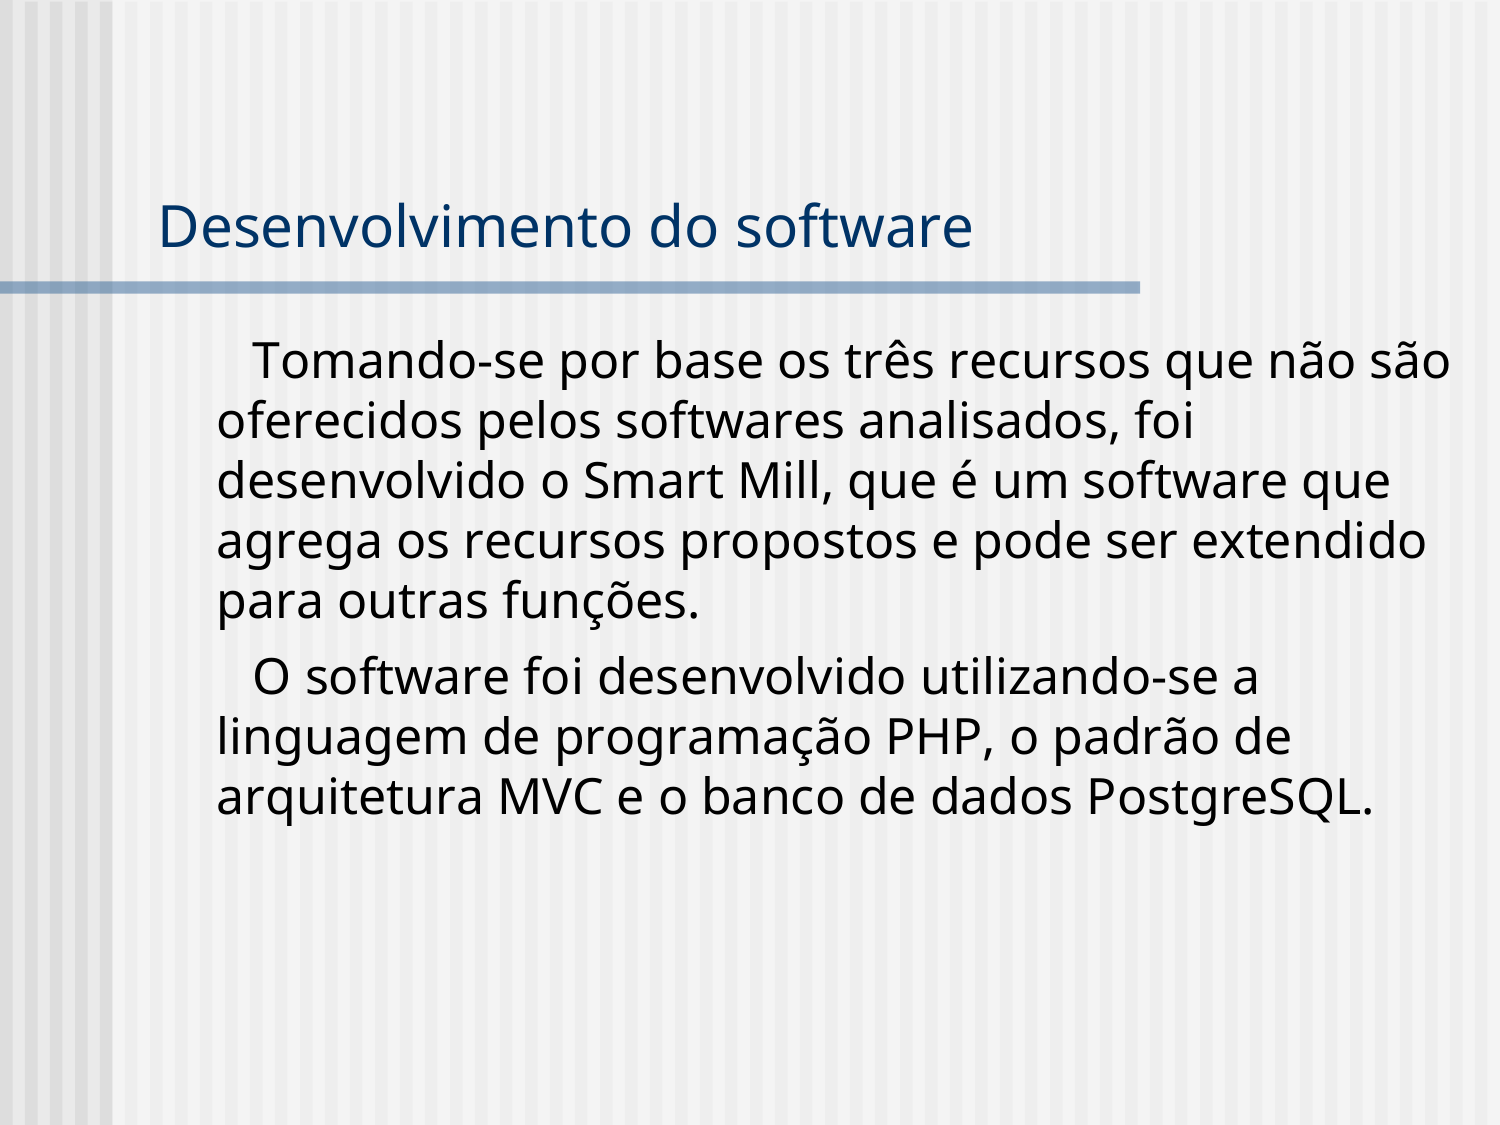

# Desenvolvimento do software
Tomando-se por base os três recursos que não são oferecidos pelos softwares analisados, foi desenvolvido o Smart Mill, que é um software que agrega os recursos propostos e pode ser extendido para outras funções.
O software foi desenvolvido utilizando-se a linguagem de programação PHP, o padrão de arquitetura MVC e o banco de dados PostgreSQL.